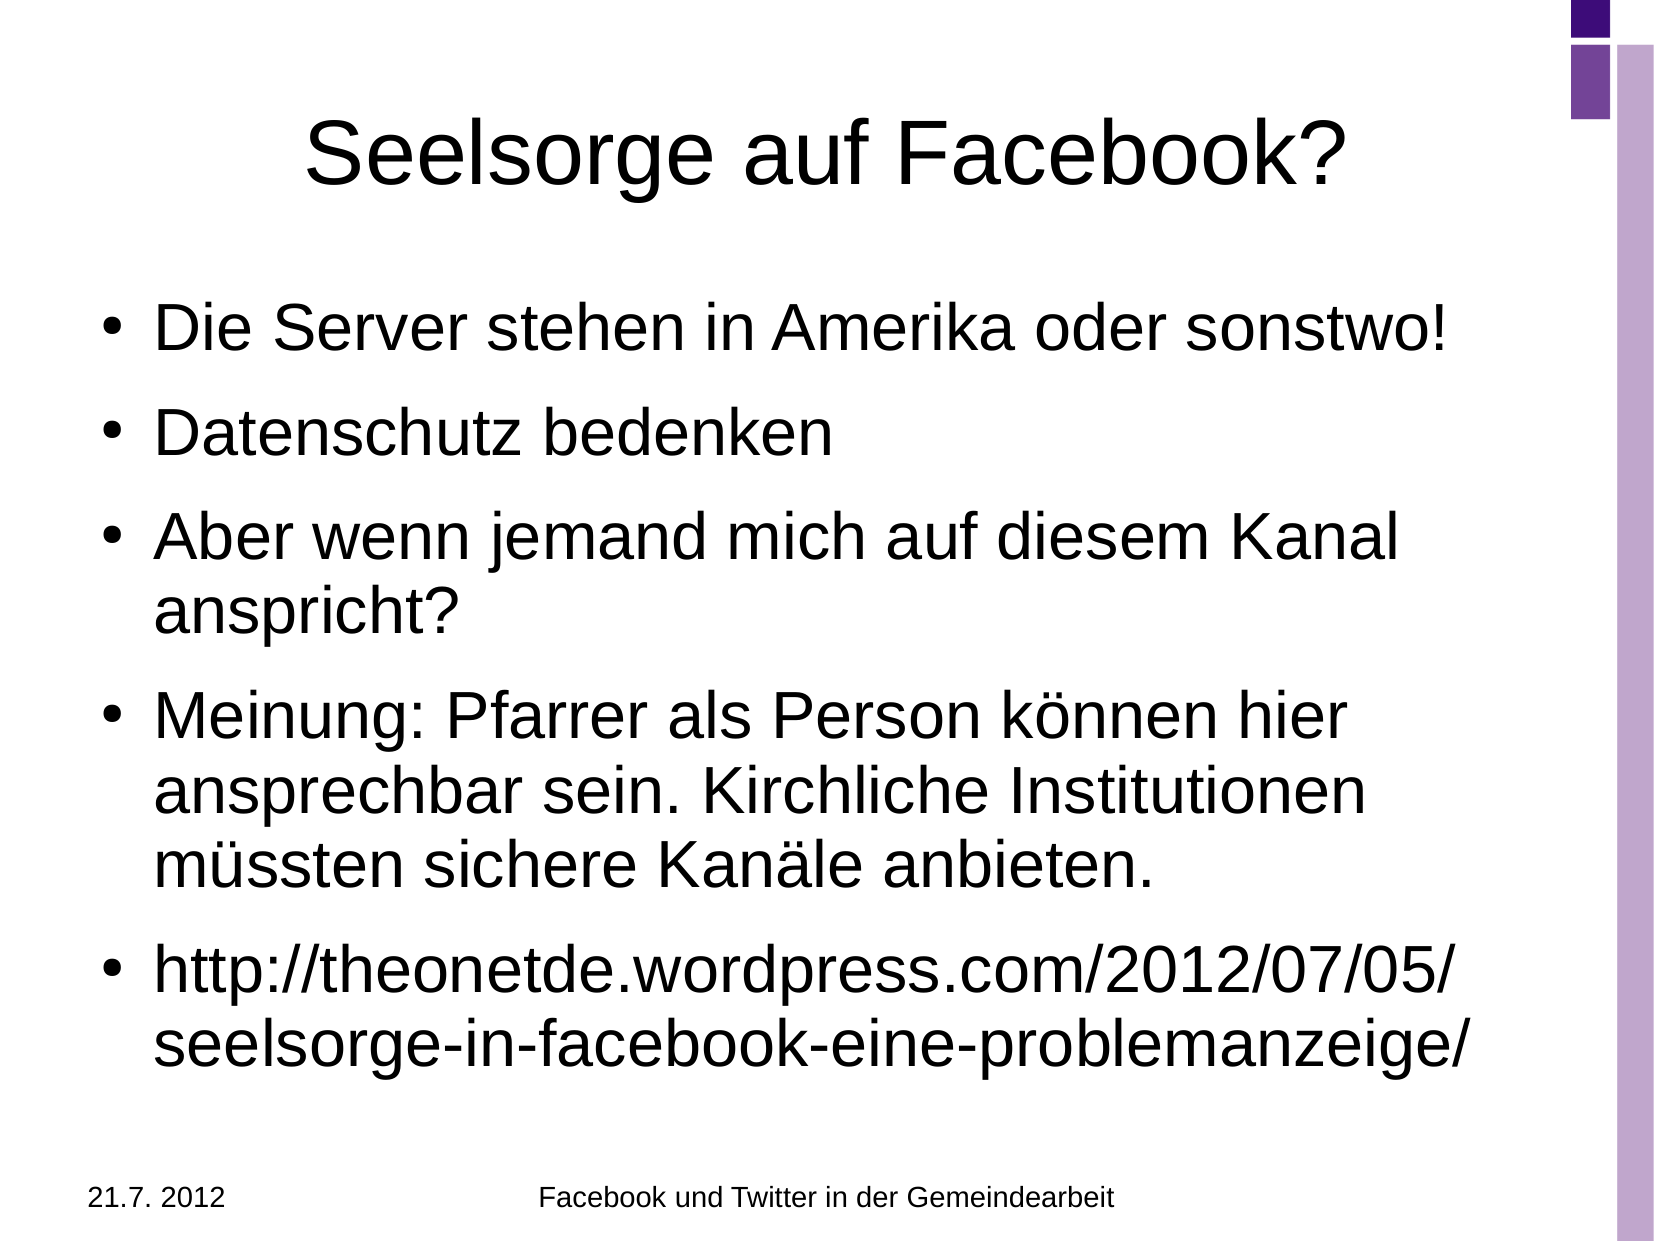

# Seelsorge auf Facebook?
Die Server stehen in Amerika oder sonstwo!
Datenschutz bedenken
Aber wenn jemand mich auf diesem Kanal anspricht?
Meinung: Pfarrer als Person können hier ansprechbar sein. Kirchliche Institutionen müssten sichere Kanäle anbieten.
http://theonetde.wordpress.com/2012/07/05/seelsorge-in-facebook-eine-problemanzeige/